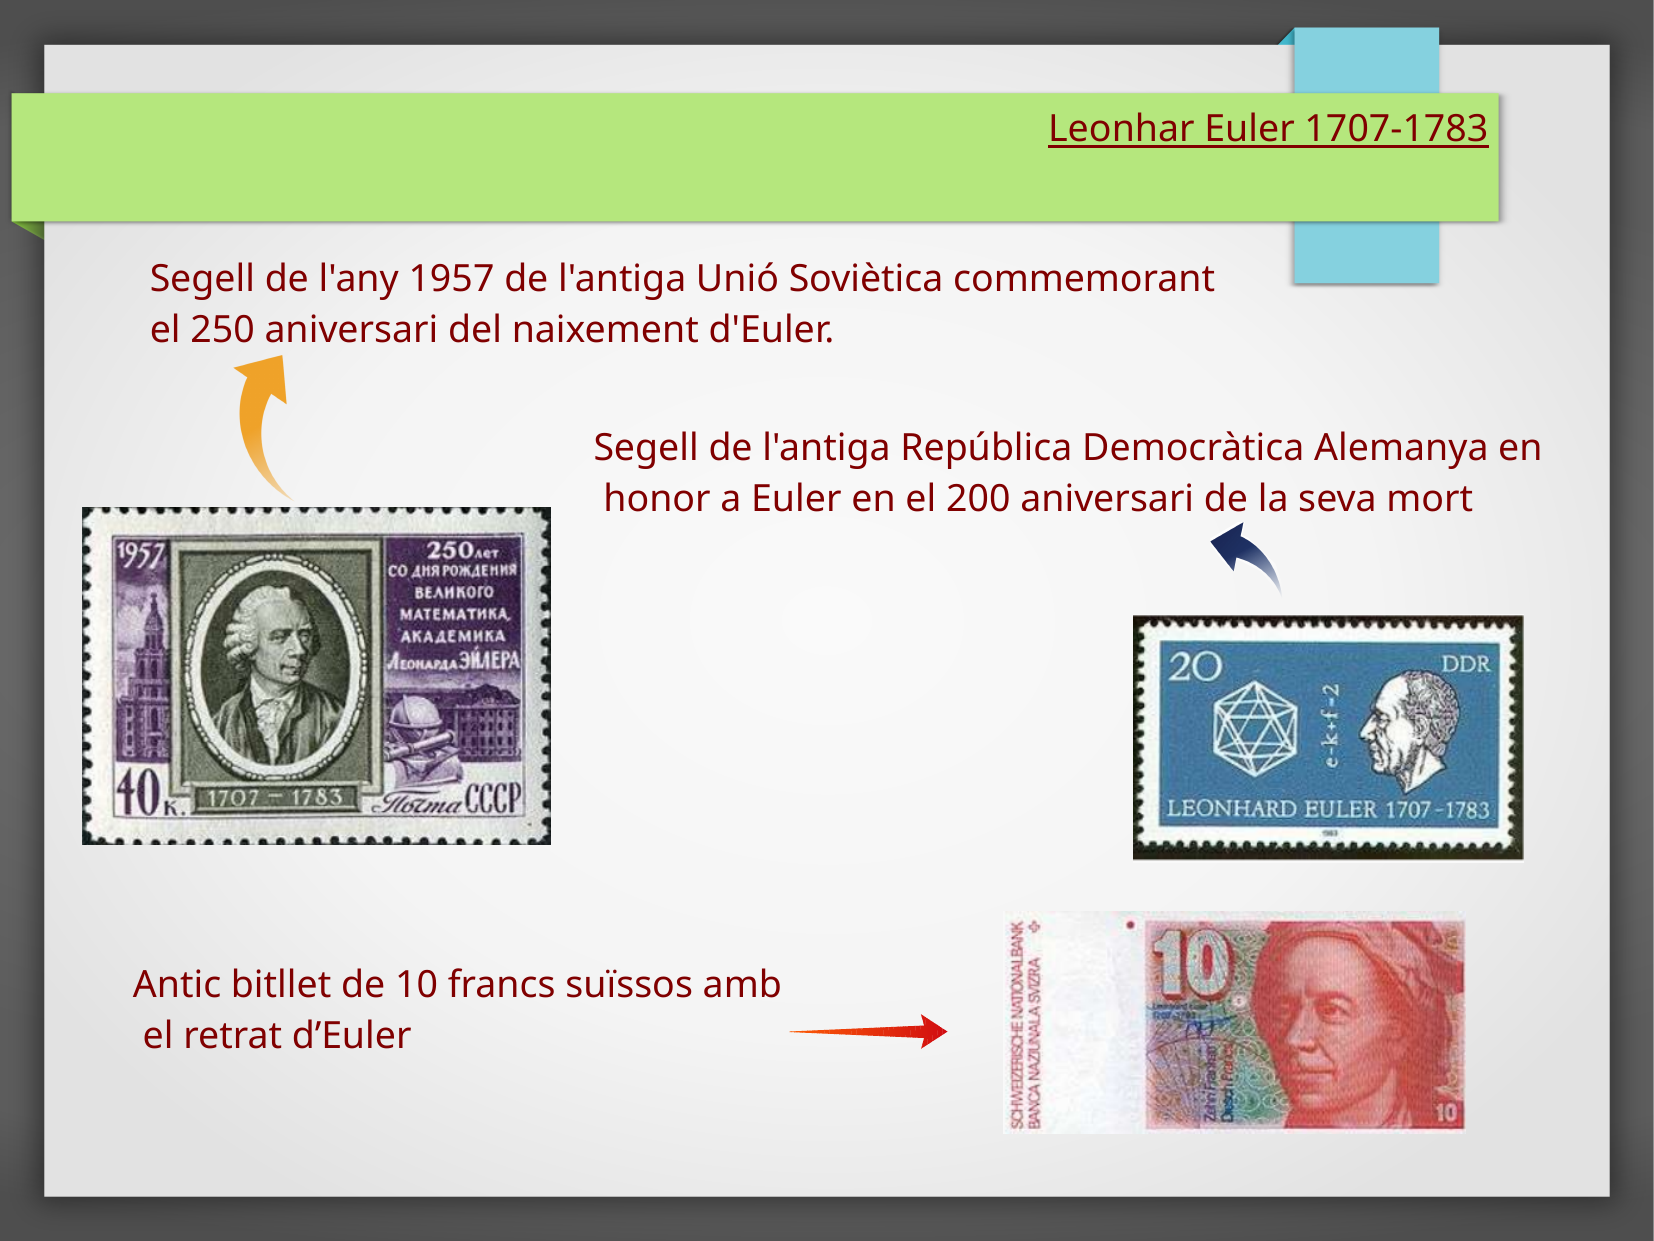

Leonhar Euler 1707-1783
Segell de l'any 1957 de l'antiga Unió Soviètica commemorant
el 250 aniversari del naixement d'Euler.
Segell de l'antiga República Democràtica Alemanya en
 honor a Euler en el 200 aniversari de la seva mort
Antic bitllet de 10 francs suïssos amb
 el retrat d’Euler